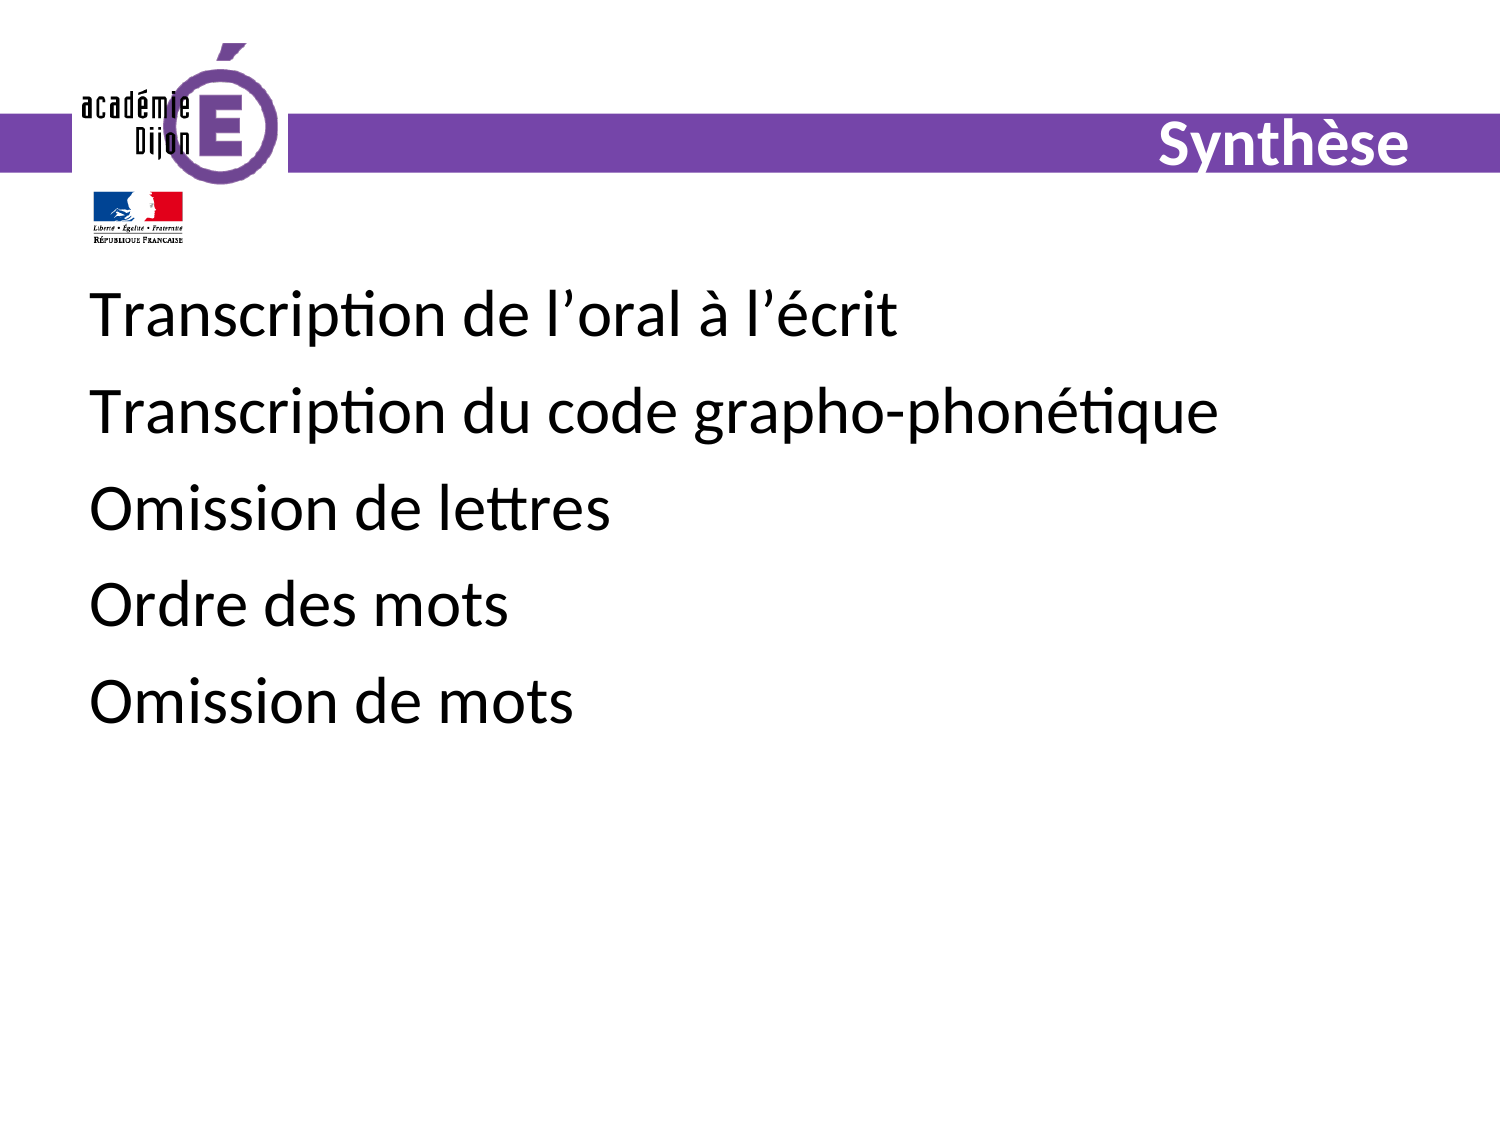

Synthèse
Transcription de l’oral à l’écrit
Transcription du code grapho-phonétique
Omission de lettres
Ordre des mots
Omission de mots